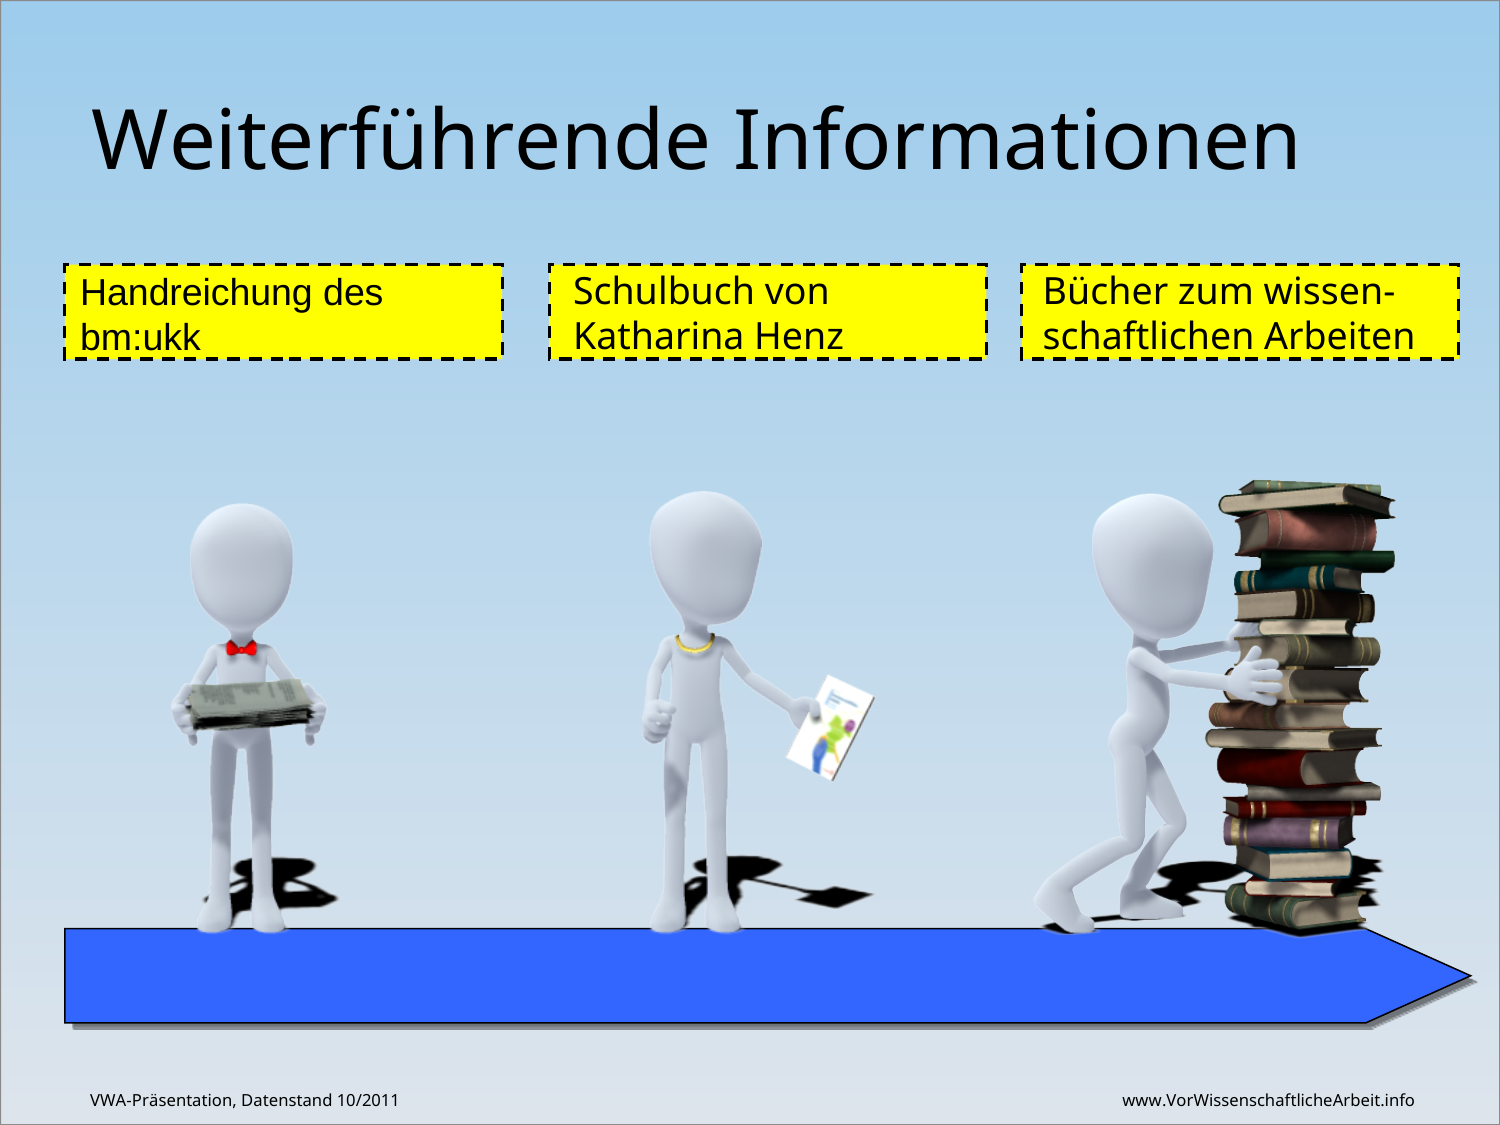

# Weiterführende Informationen
Schulbuch von
Katharina Henz
Bücher zum wissen-
schaftlichen Arbeiten
Handreichung des
bm:ukk